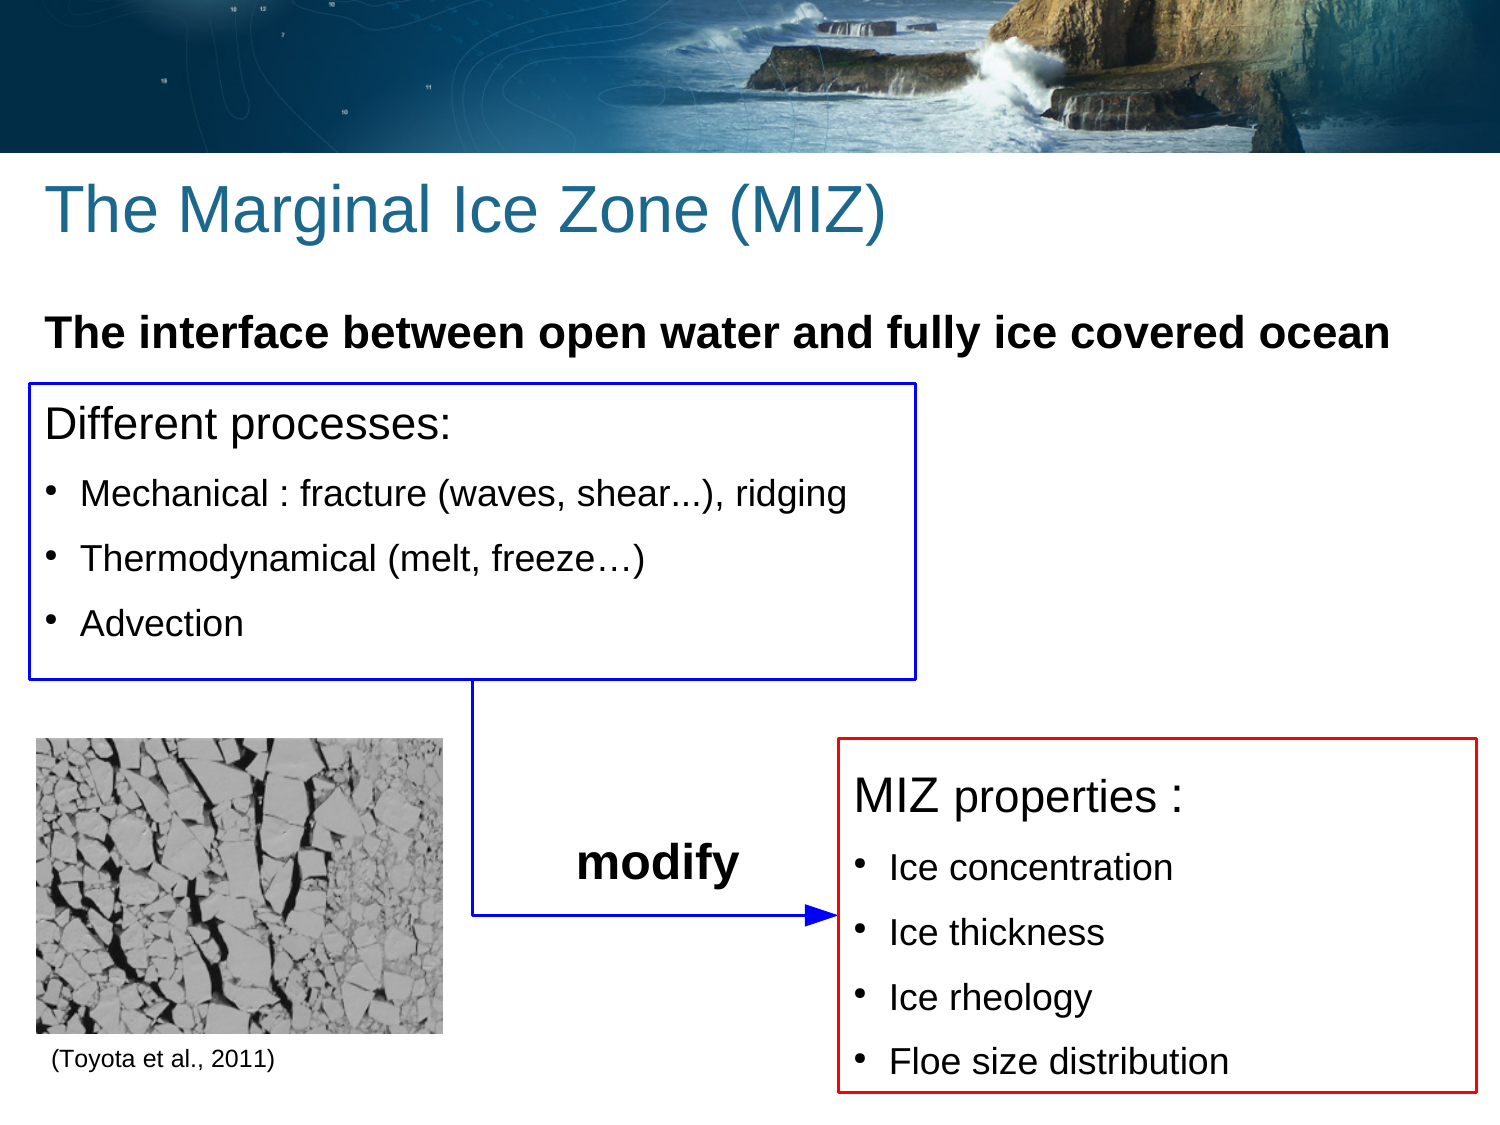

# The Marginal Ice Zone (MIZ)
The interface between open water and fully ice covered ocean
Different processes:
Mechanical : fracture (waves, shear...), ridging
Thermodynamical (melt, freeze…)
Advection
MIZ properties :
Ice concentration
Ice thickness
Ice rheology
Floe size distribution
modify
(Toyota et al., 2011)